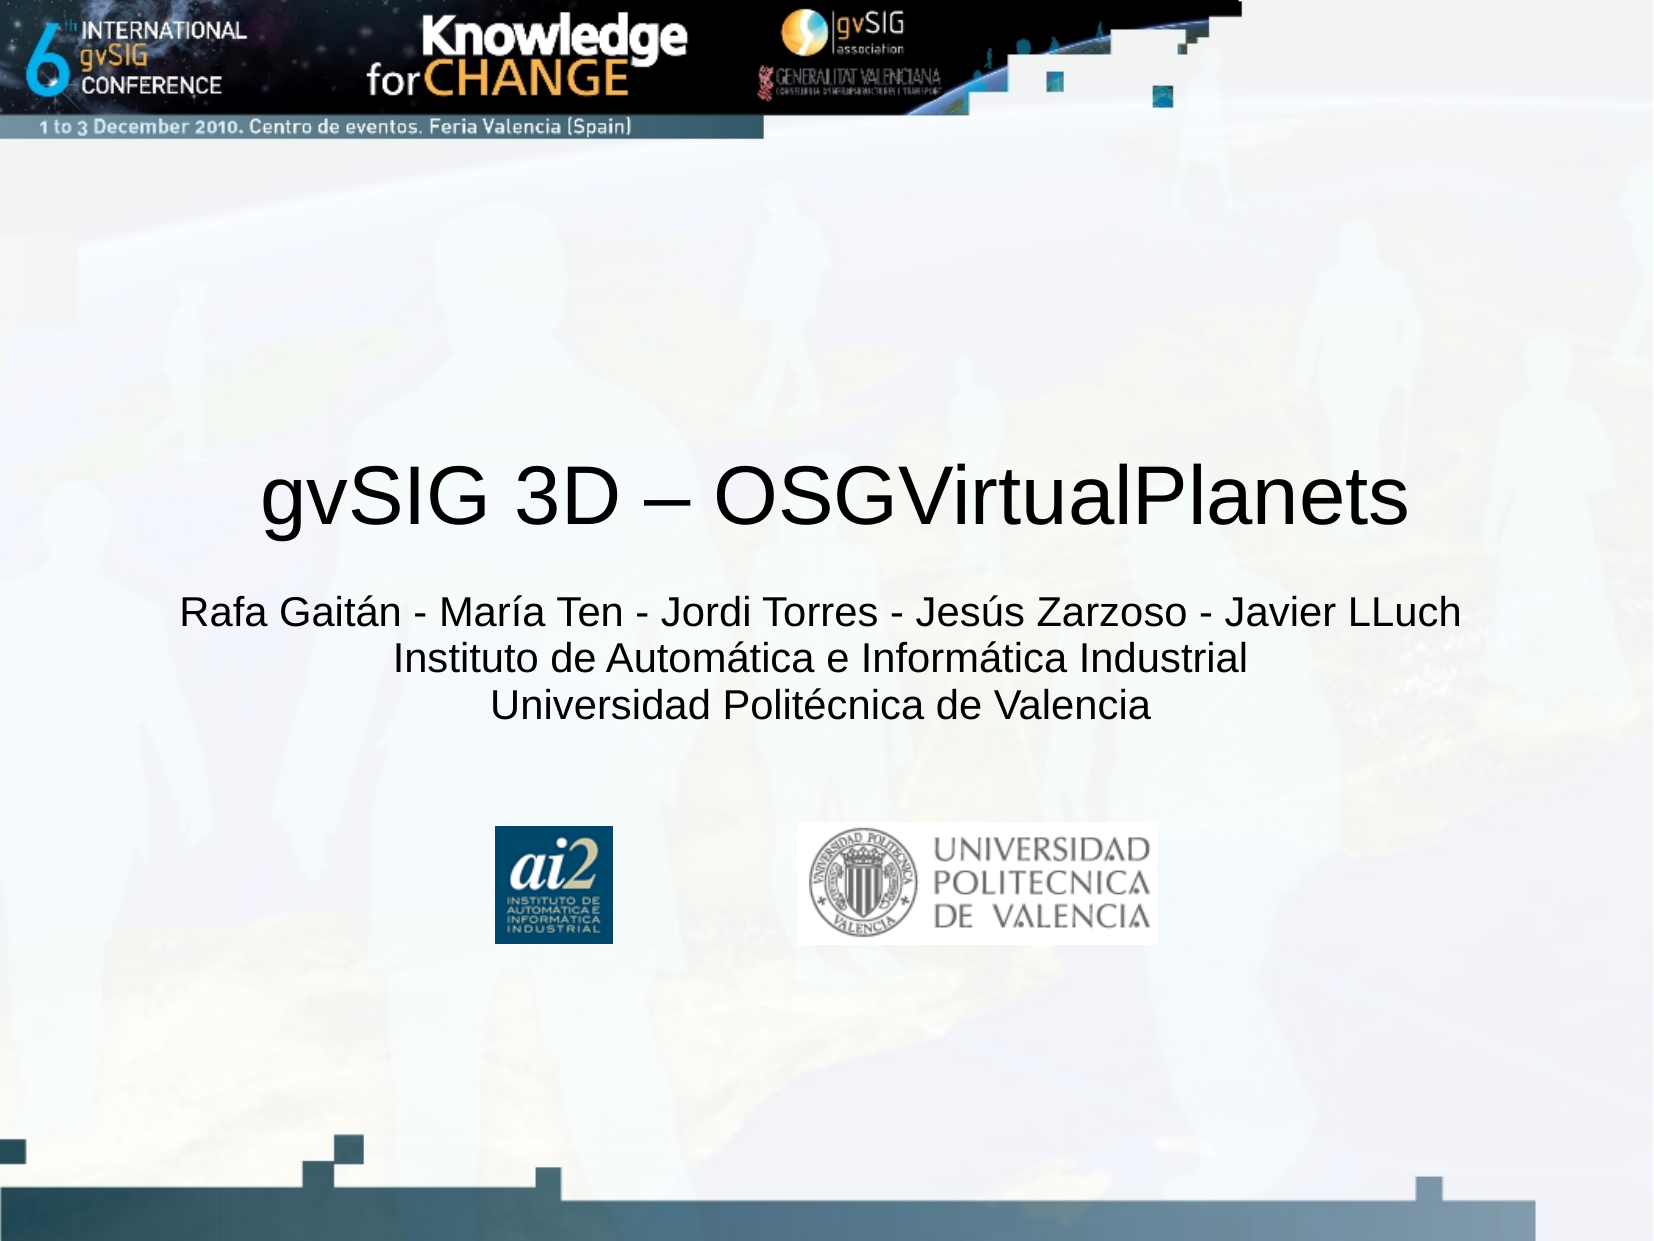

# gvSIG 3D – OSGVirtualPlanets
Rafa Gaitán - María Ten - Jordi Torres - Jesús Zarzoso - Javier LLuch
Instituto de Automática e Informática Industrial
Universidad Politécnica de Valencia